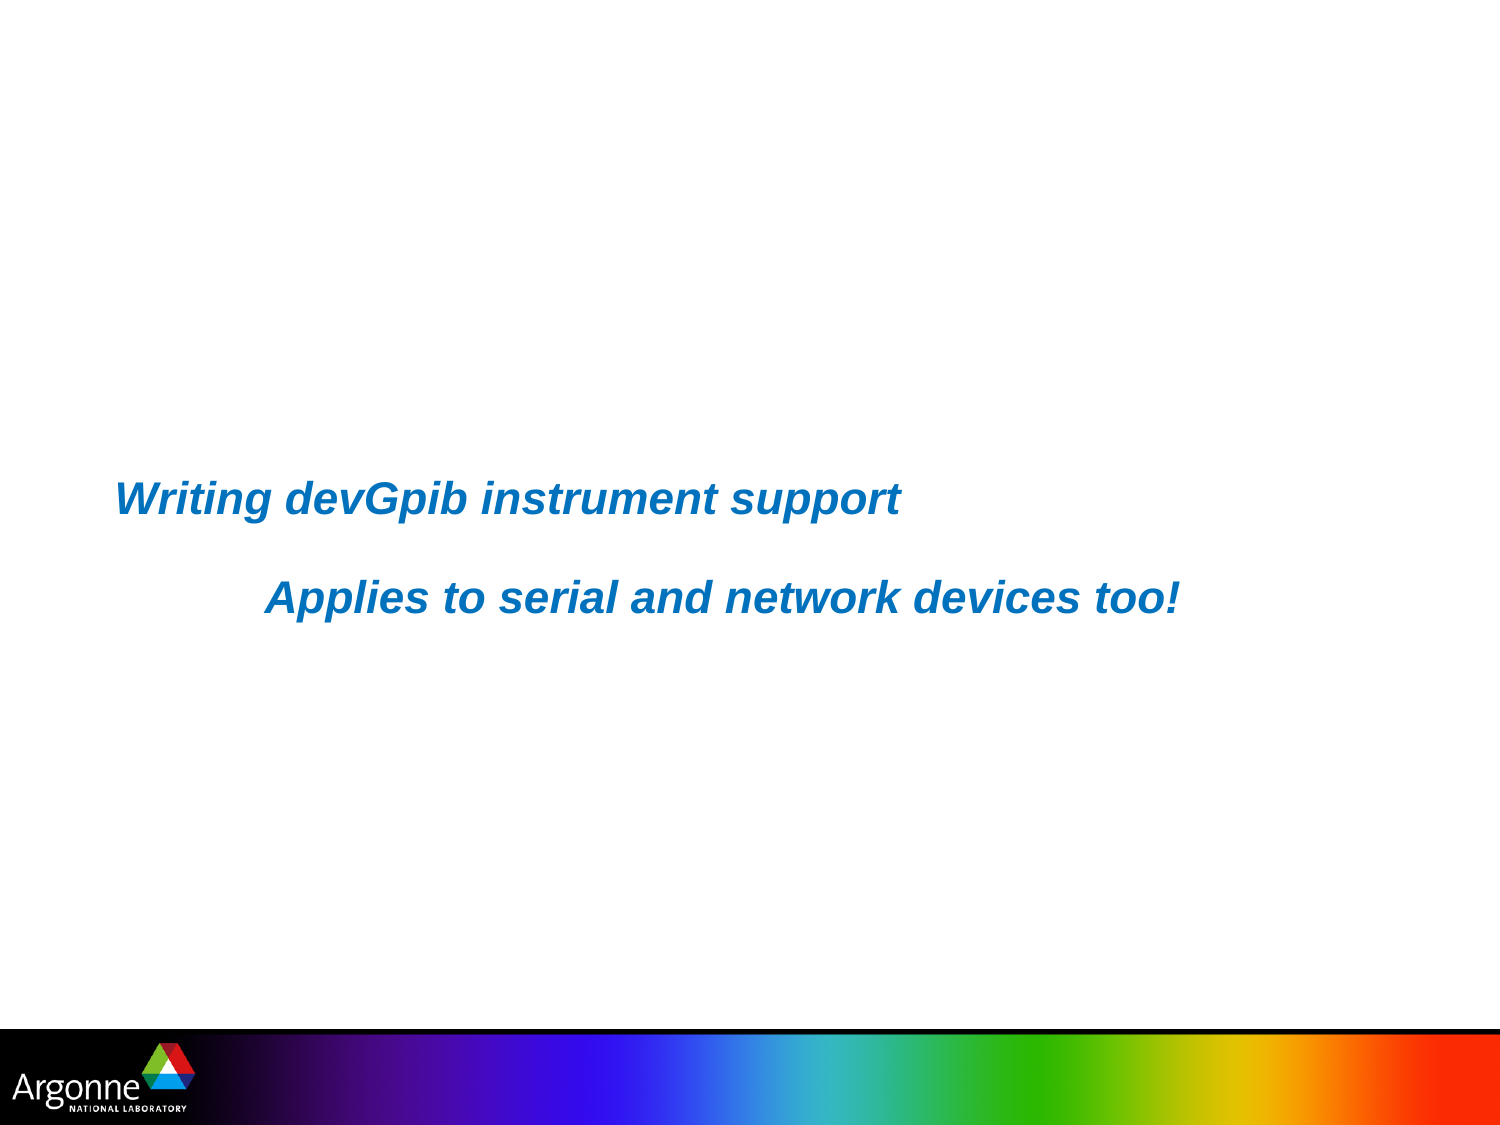

# Writing devGpib instrument support Applies to serial and network devices too!